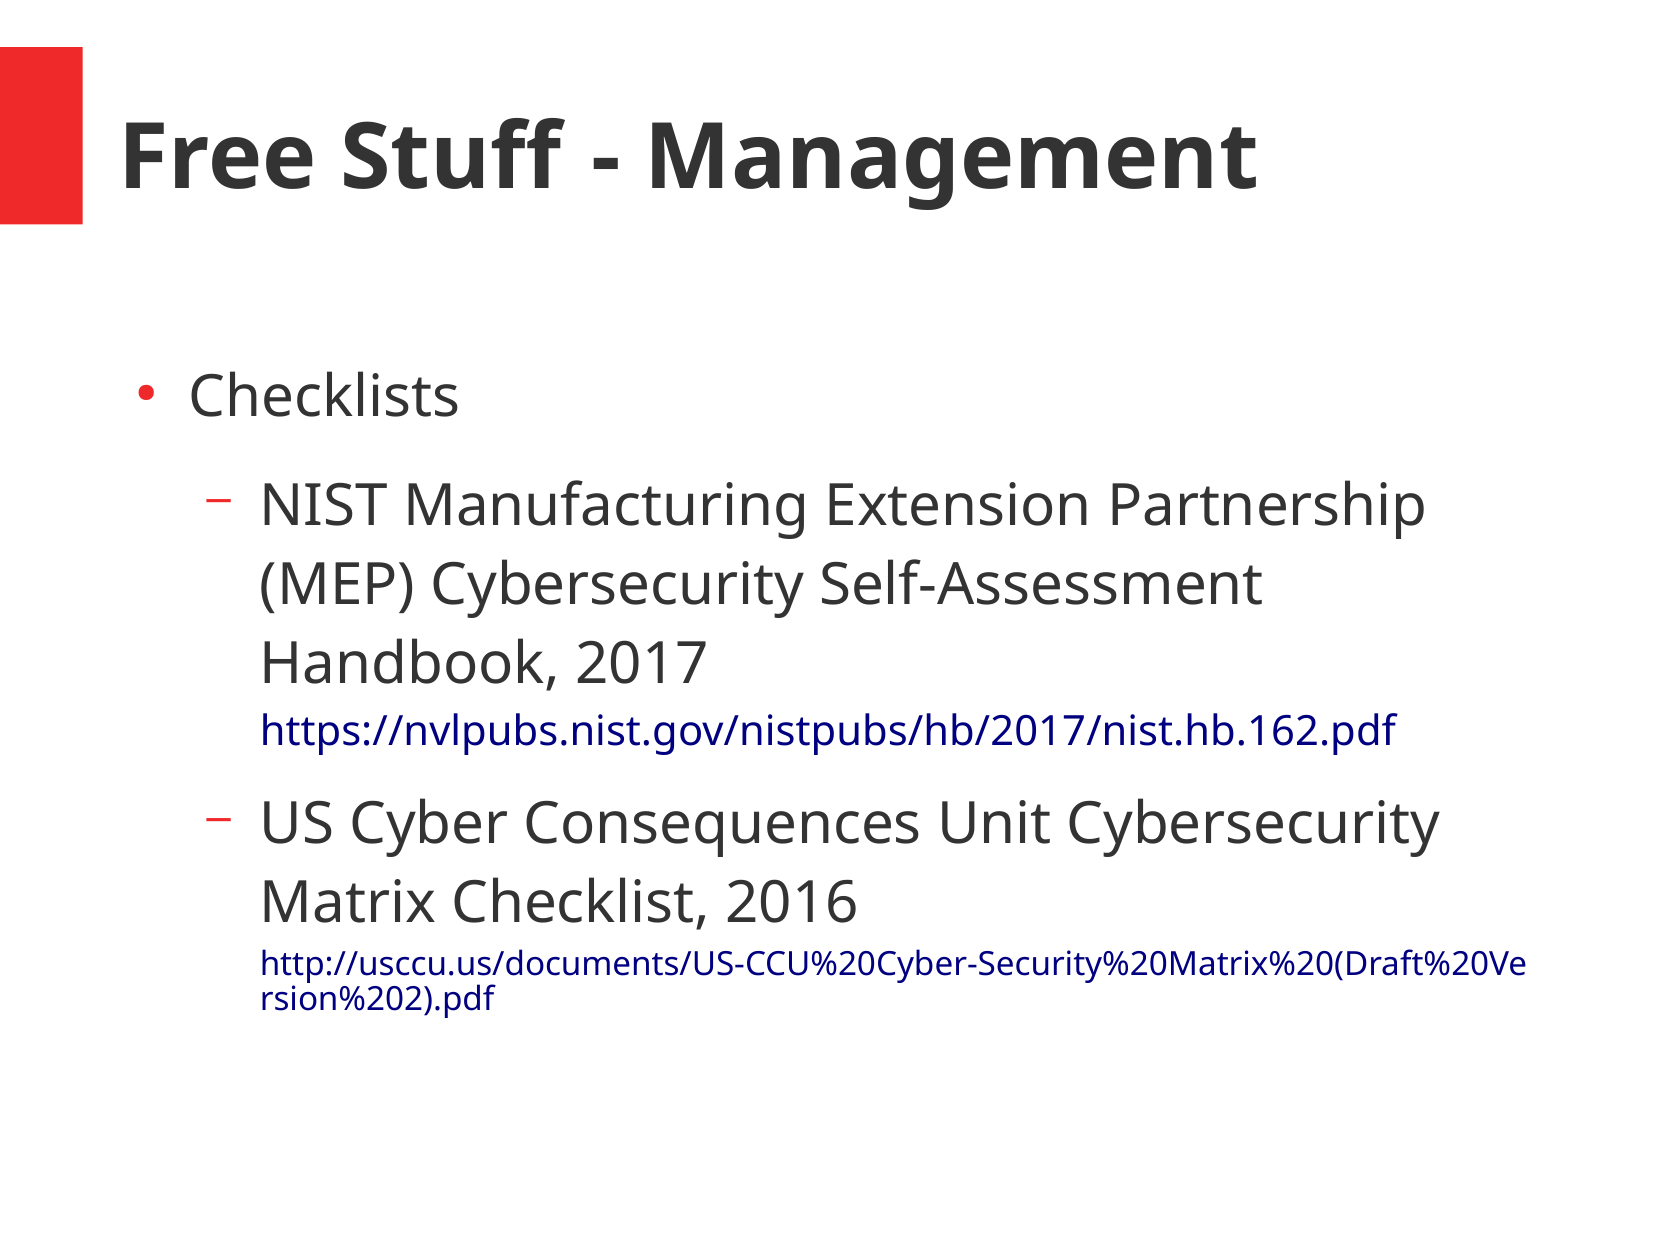

# Free Stuff	 - Management
Checklists
NIST Manufacturing Extension Partnership (MEP) Cybersecurity Self-Assessment Handbook, 2017 https://nvlpubs.nist.gov/nistpubs/hb/2017/nist.hb.162.pdf
US Cyber Consequences Unit Cybersecurity Matrix Checklist, 2016 http://usccu.us/documents/US-CCU%20Cyber-Security%20Matrix%20(Draft%20Version%202).pdf